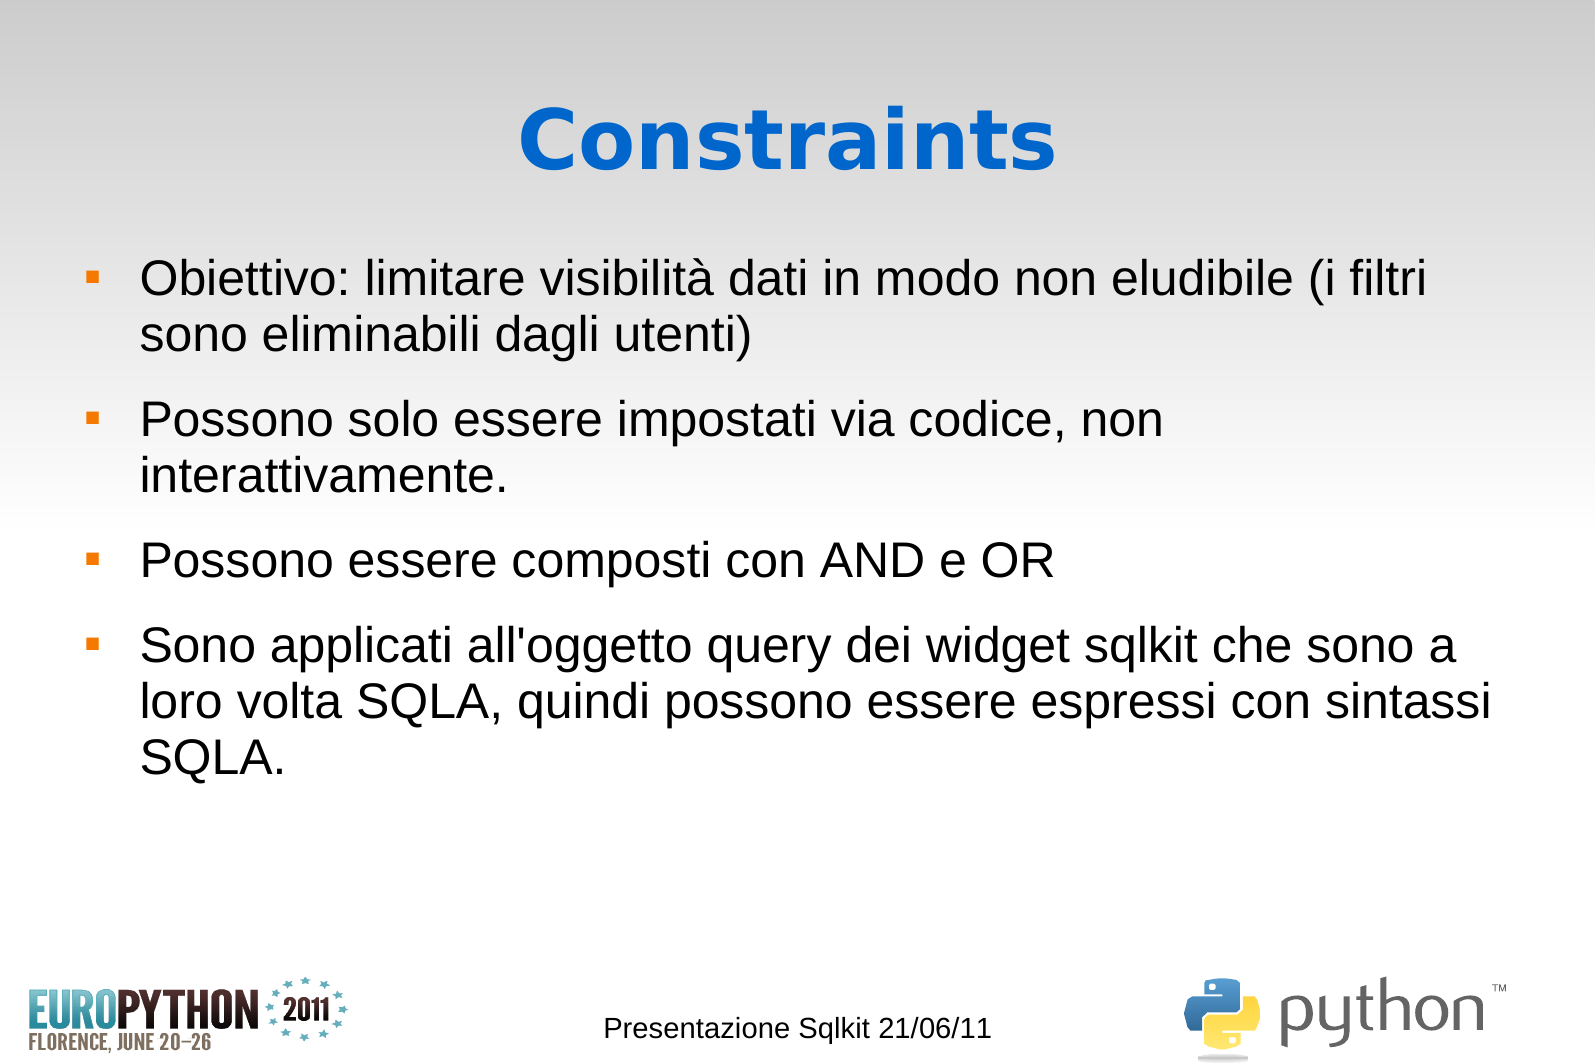

# Constraints
Obiettivo: limitare visibilità dati in modo non eludibile (i filtri sono eliminabili dagli utenti)
Possono solo essere impostati via codice, non interattivamente.
Possono essere composti con AND e OR
Sono applicati all'oggetto query dei widget sqlkit che sono a loro volta SQLA, quindi possono essere espressi con sintassi SQLA.